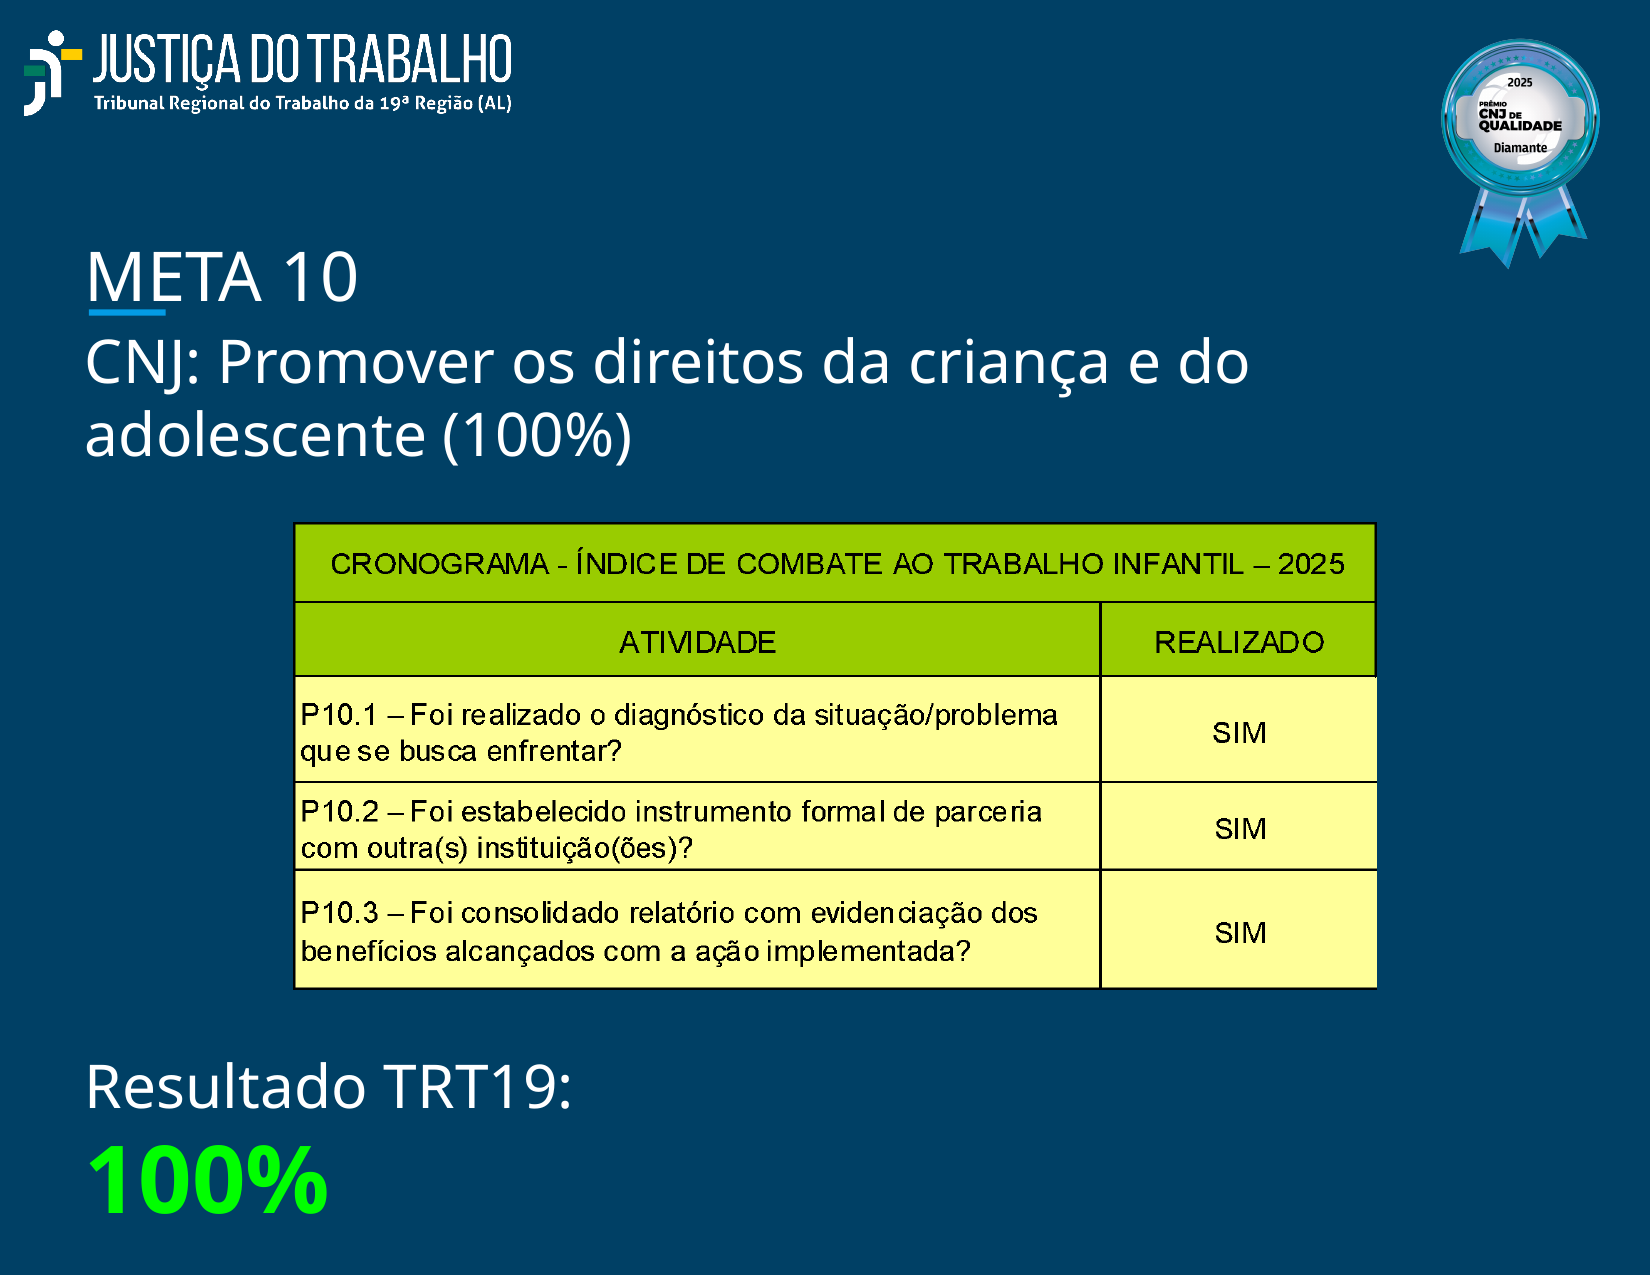

# META 10 CNJ: Promover os direitos da criança e do adolescente (100%) Resultado TRT19: 100%